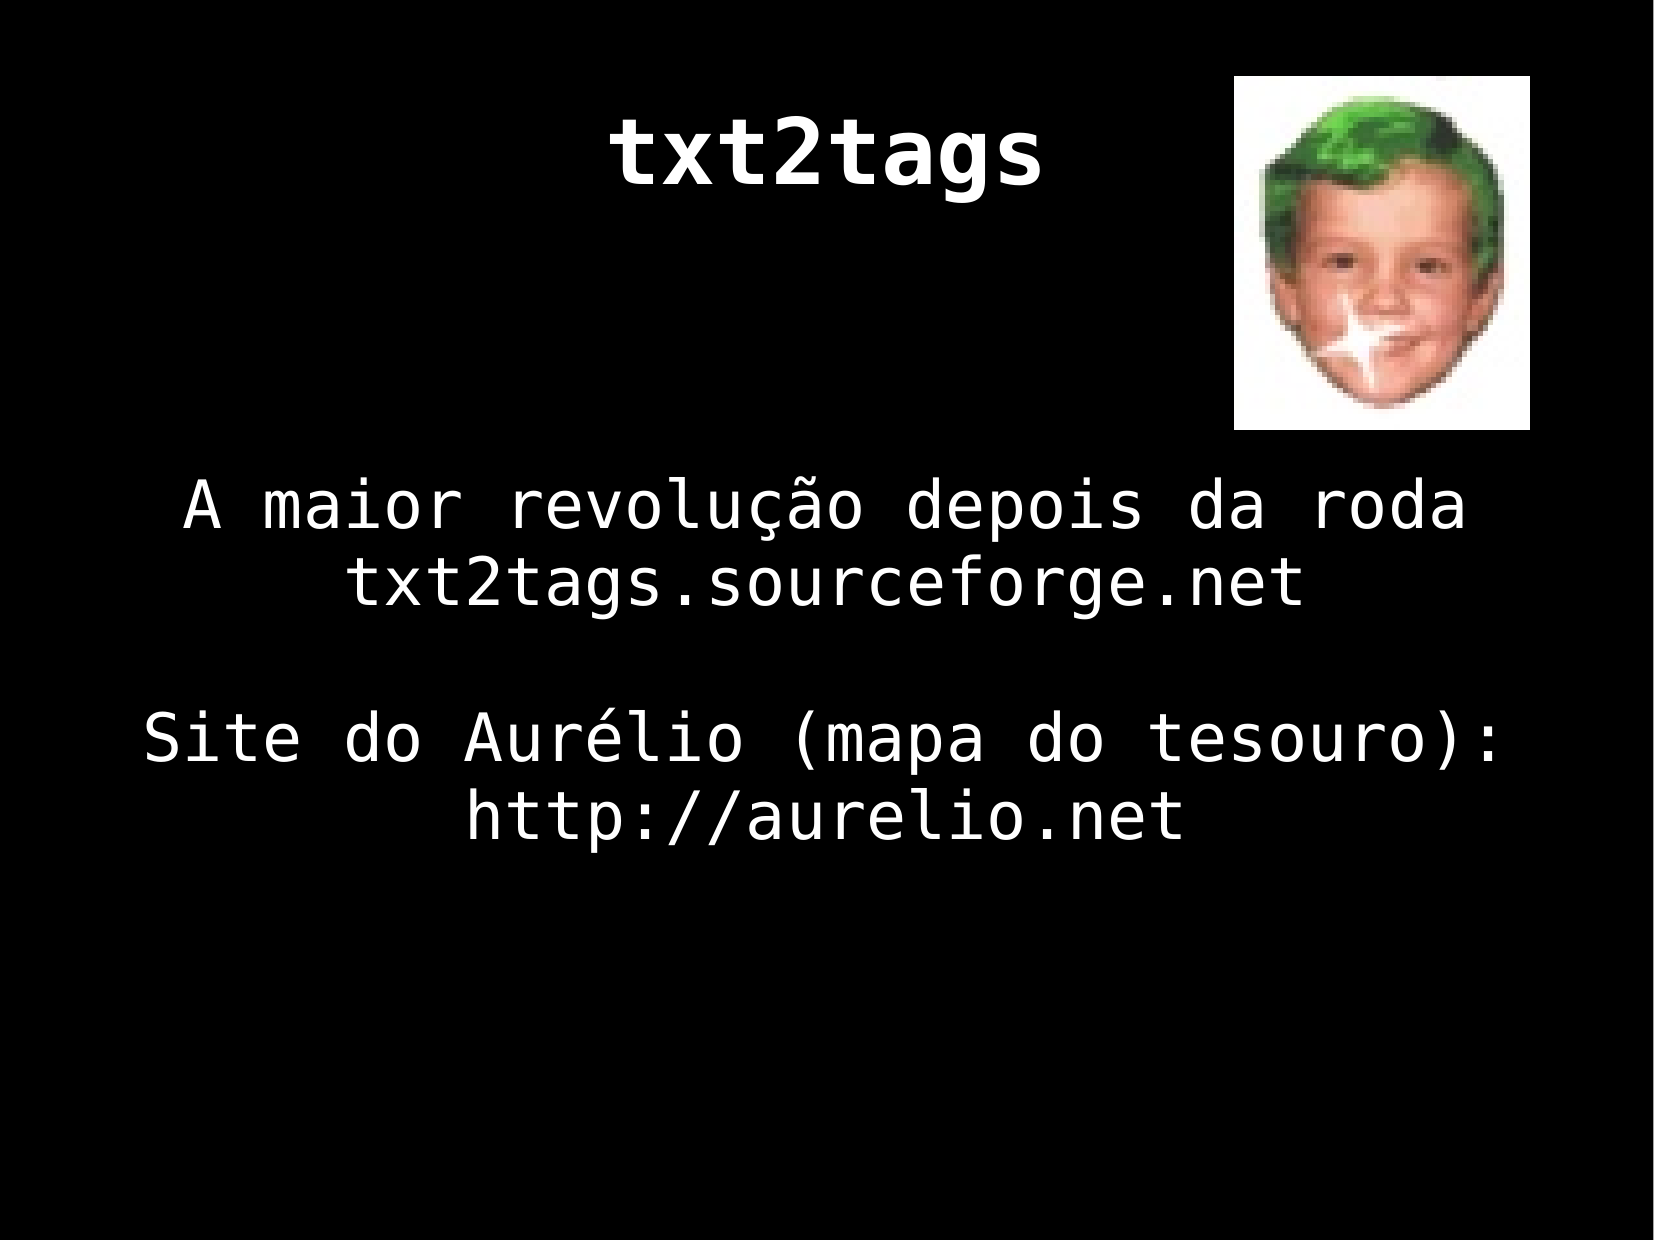

# txt2tags
A maior revolução depois da roda
txt2tags.sourceforge.net
Site do Aurélio (mapa do tesouro):
http://aurelio.net